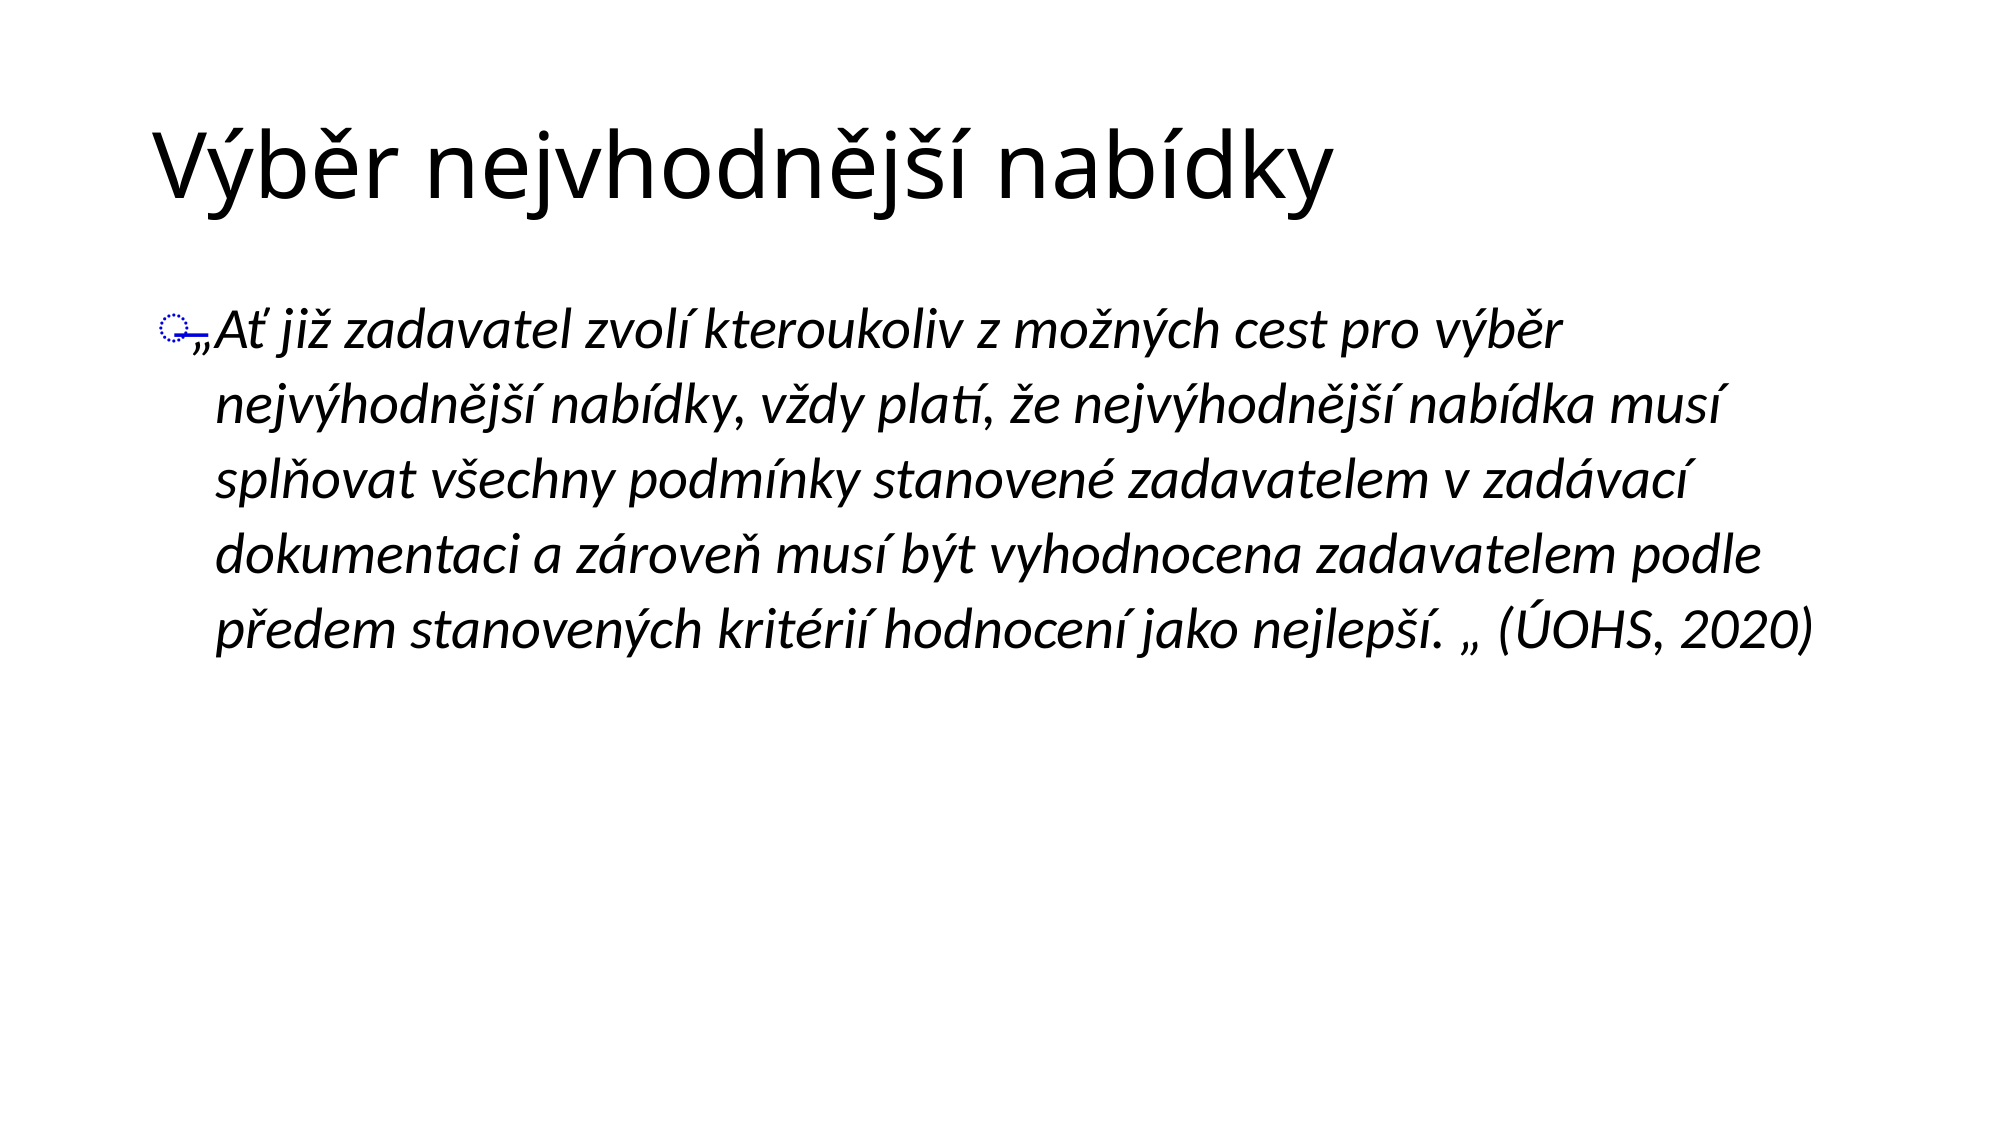

# Výběr nejvhodnější nabídky
„Ať již zadavatel zvolí kteroukoliv z možných cest pro výběr nejvýhodnější nabídky, vždy platí, že nejvýhodnější nabídka musí splňovat všechny podmínky stanovené zadavatelem v zadávací dokumentaci a zároveň musí být vyhodnocena zadavatelem podle předem stanovených kritérií hodnocení jako nejlepší. „ (ÚOHS, 2020)